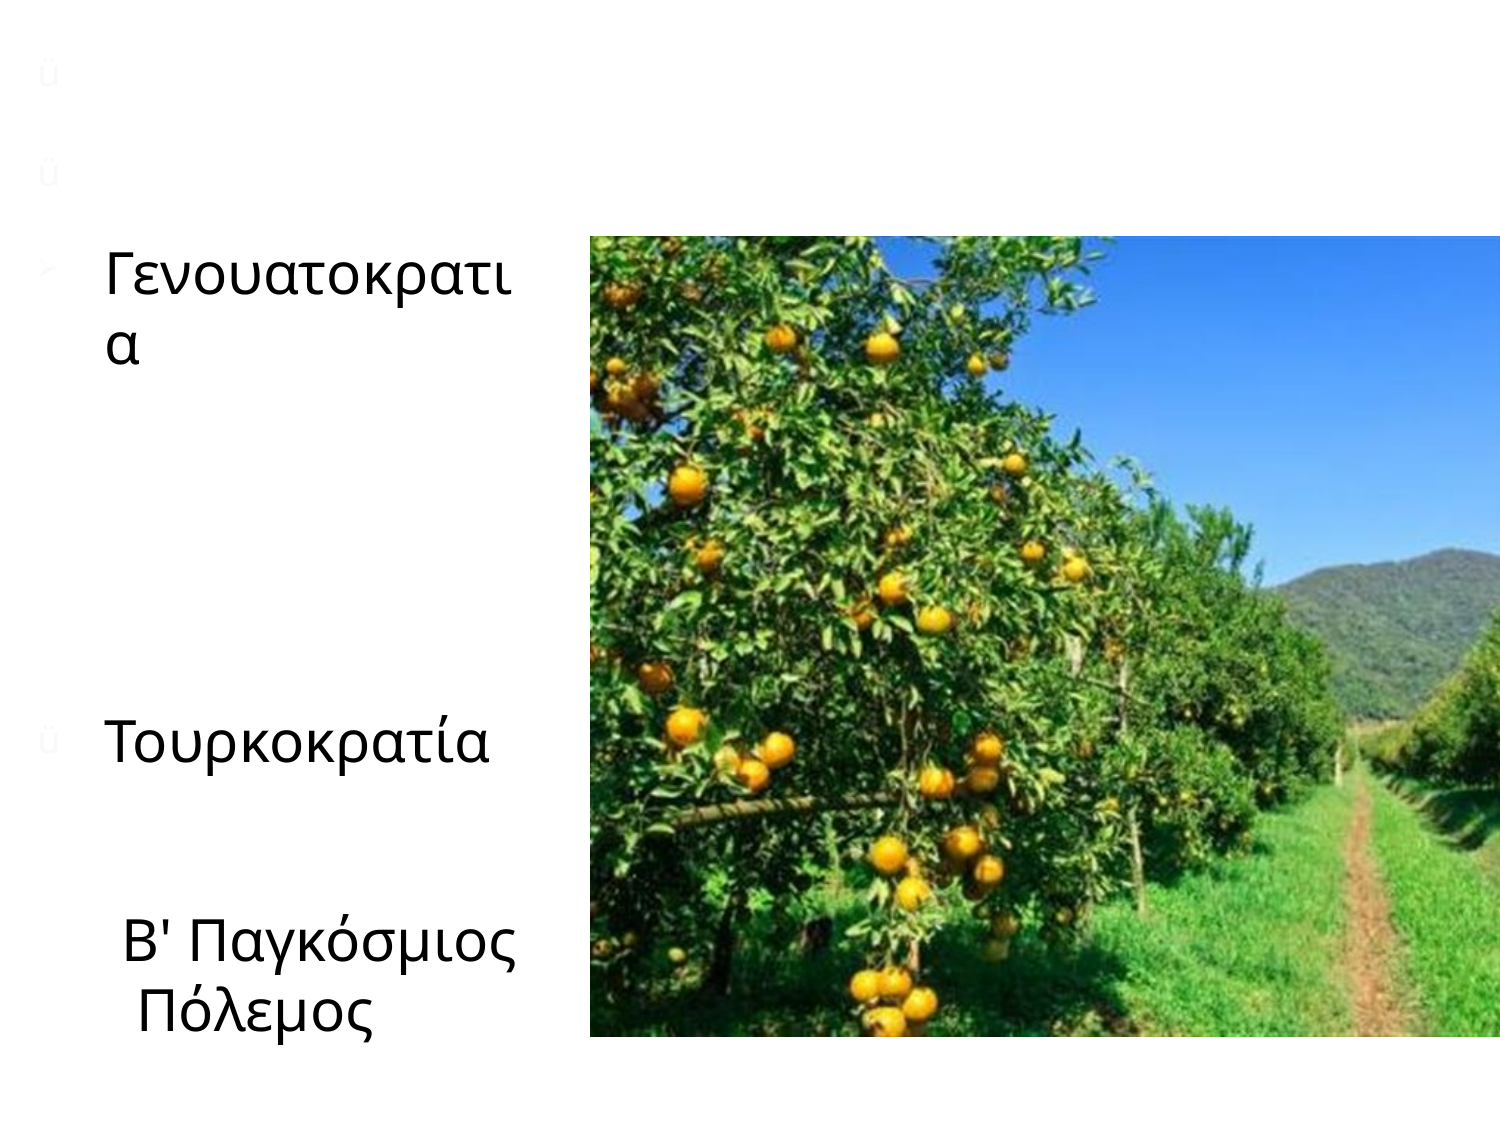

# Γενουατοκρατια
Τουρκοκρατία
 Β' Παγκόσμιος Πόλεμος
Β’ Παγκόσμιος Πόλεμος